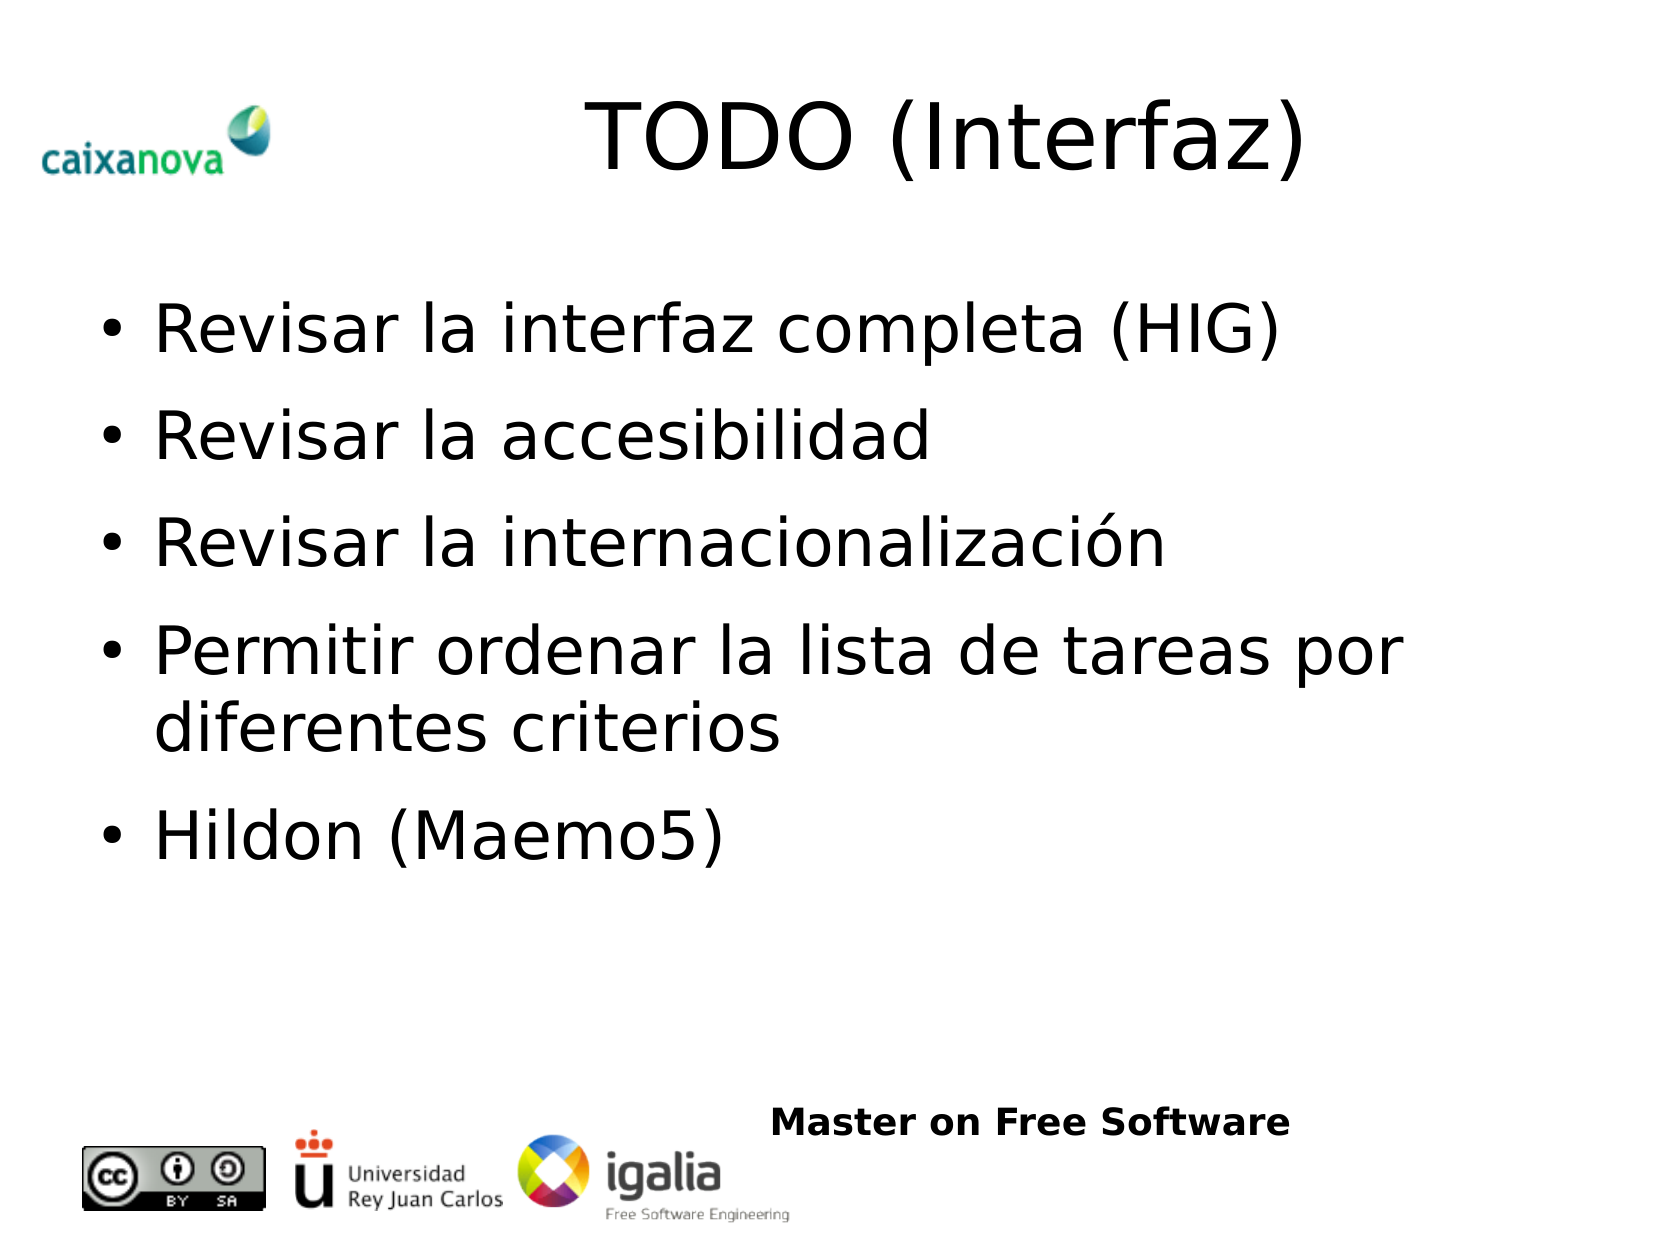

# TODO (Interfaz)
Revisar la interfaz completa (HIG)
Revisar la accesibilidad
Revisar la internacionalización
Permitir ordenar la lista de tareas por diferentes criterios
Hildon (Maemo5)